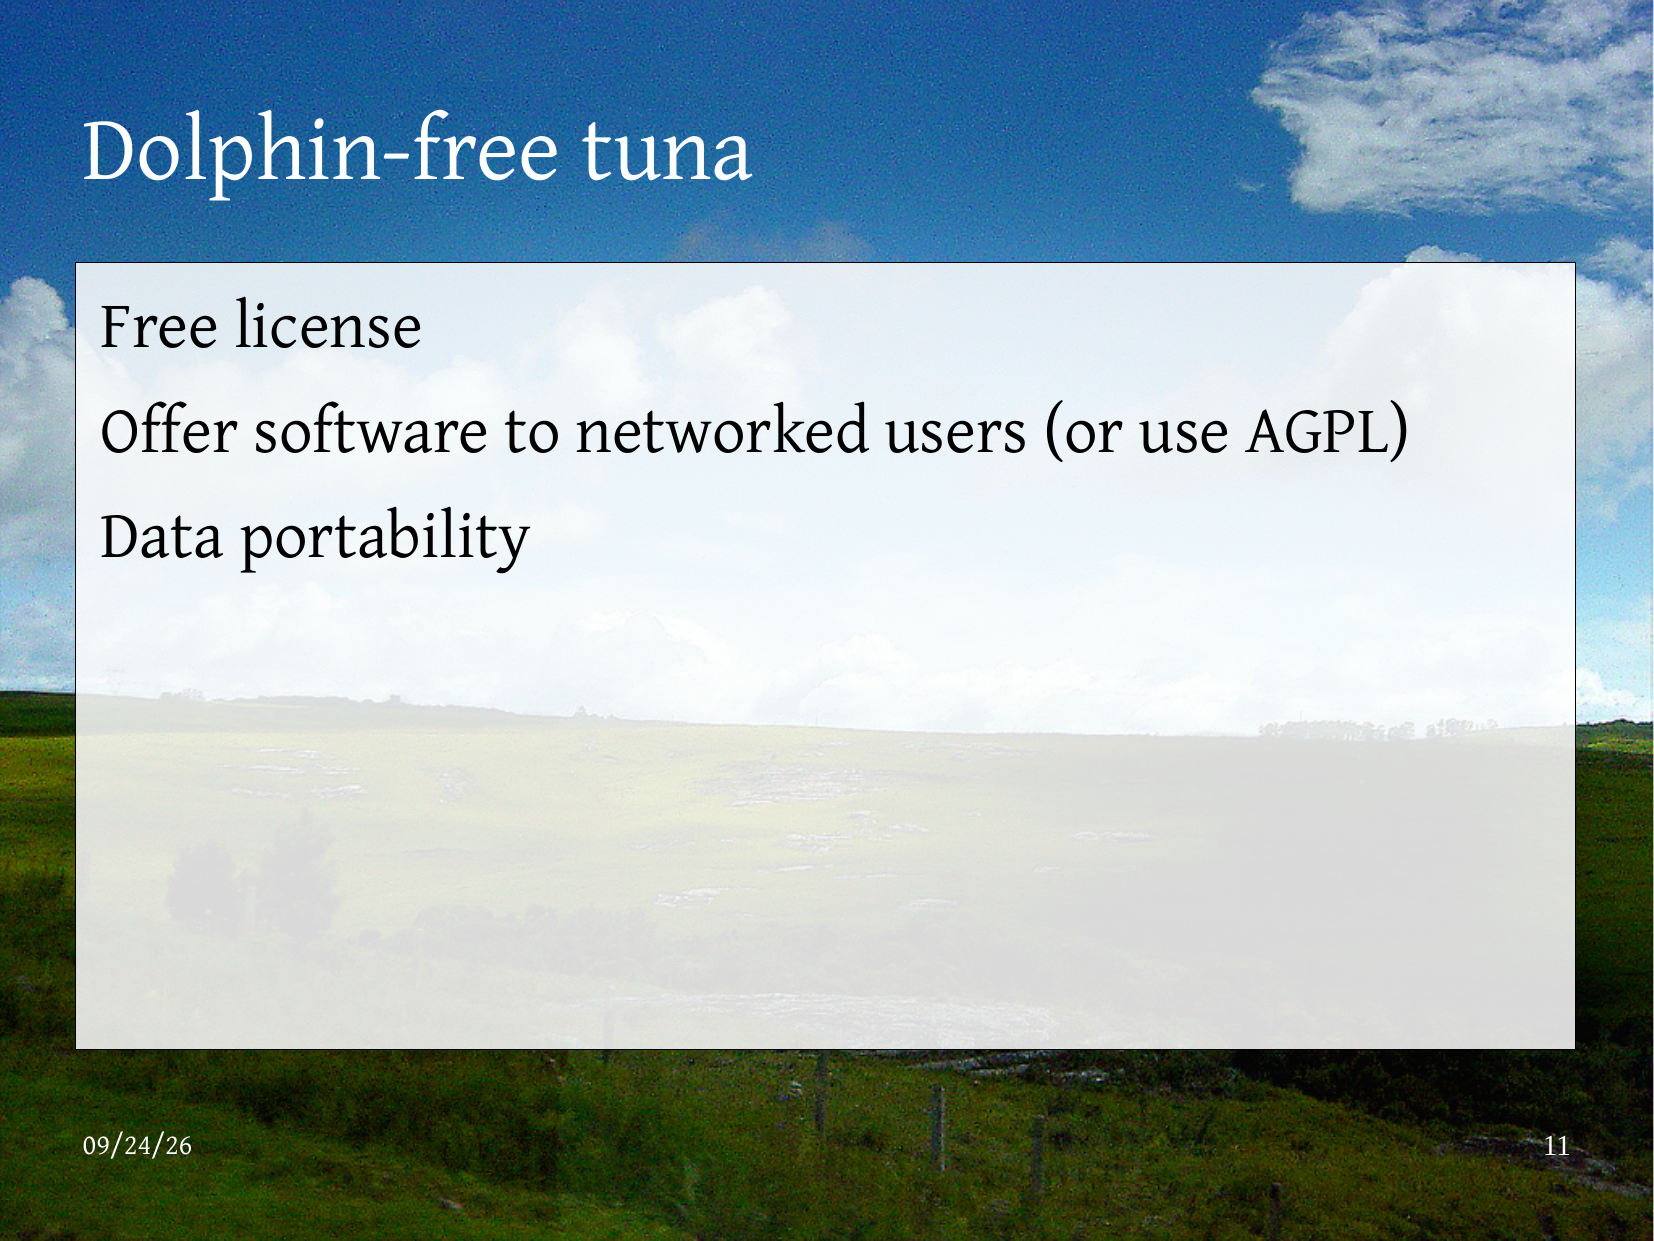

# Dolphin-free tuna
Free license
Offer software to networked users (or use AGPL)
Data portability
11